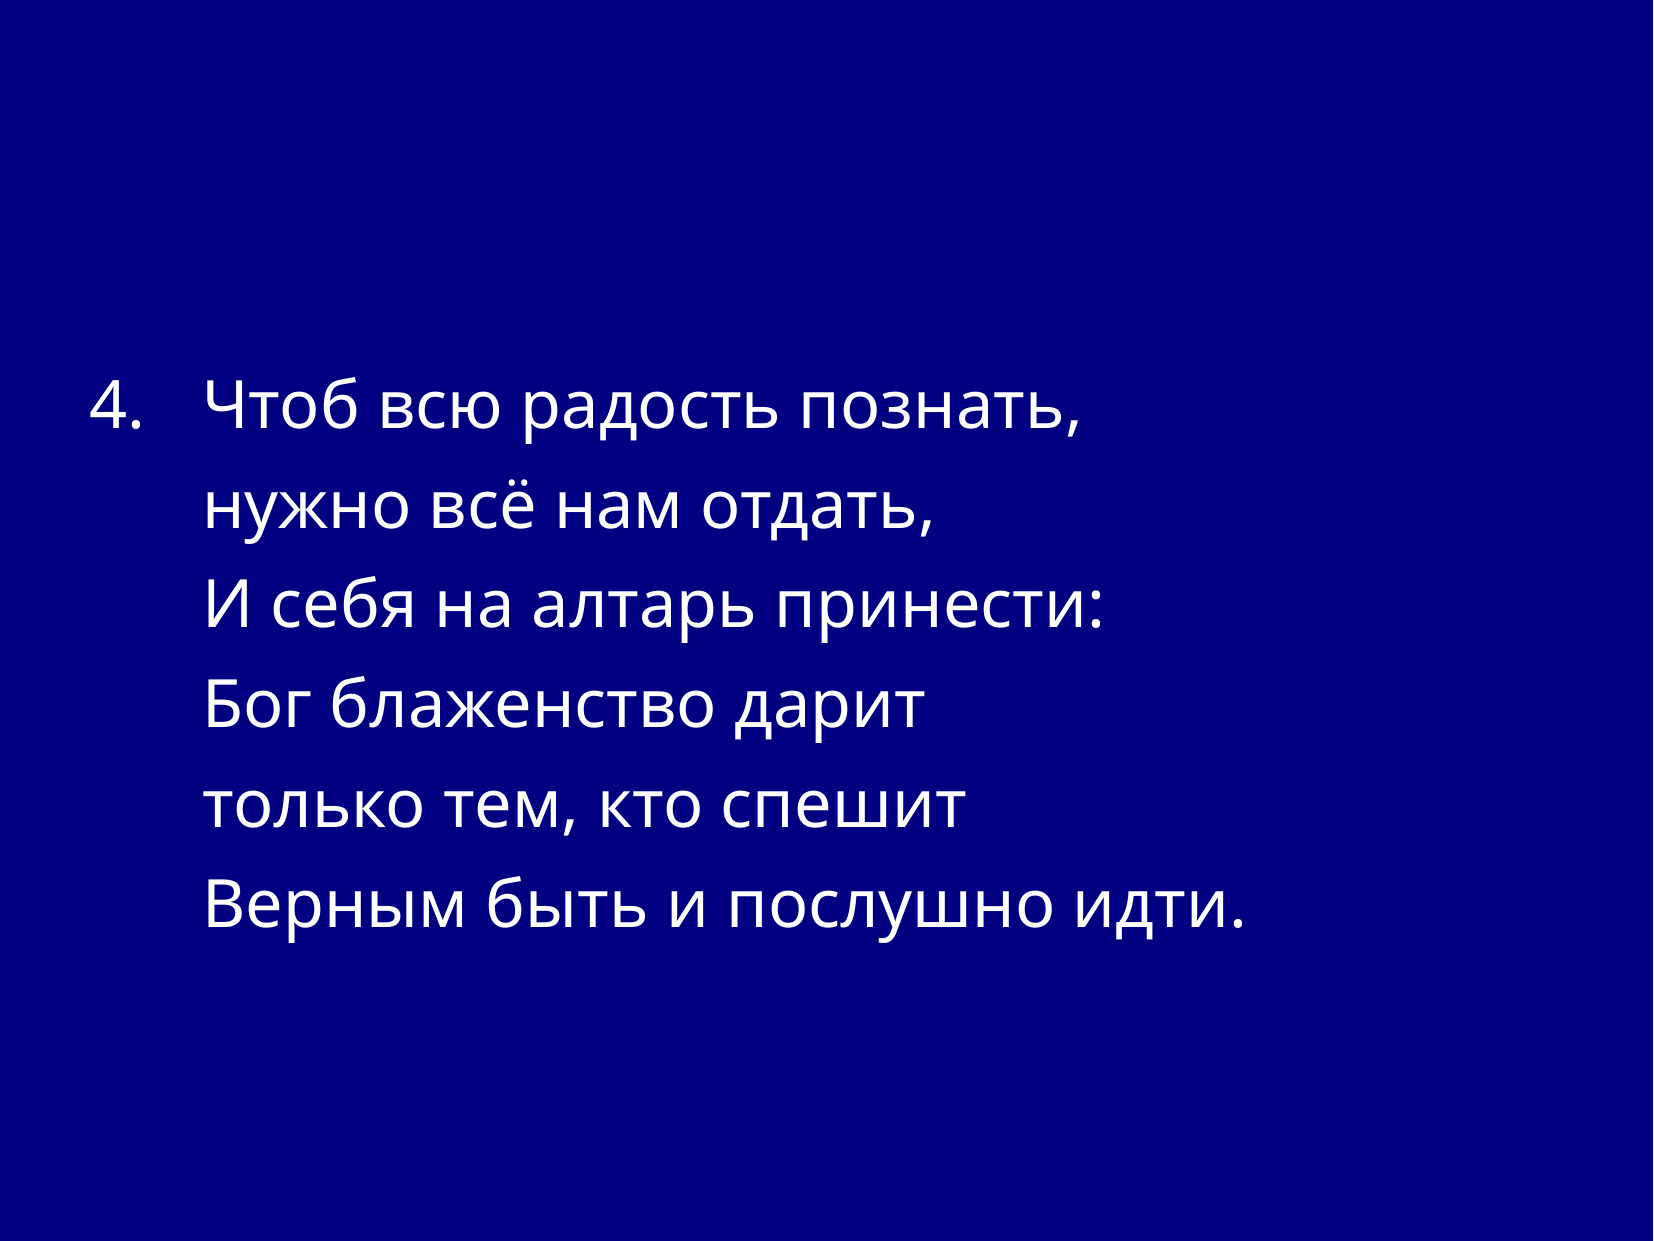

4.	Чтоб всю радость познать,
	нужно всё нам отдать,
	И себя на алтарь принести:
	Бог блаженство дарит
	только тем, кто спешит
	Верным быть и послушно идти.